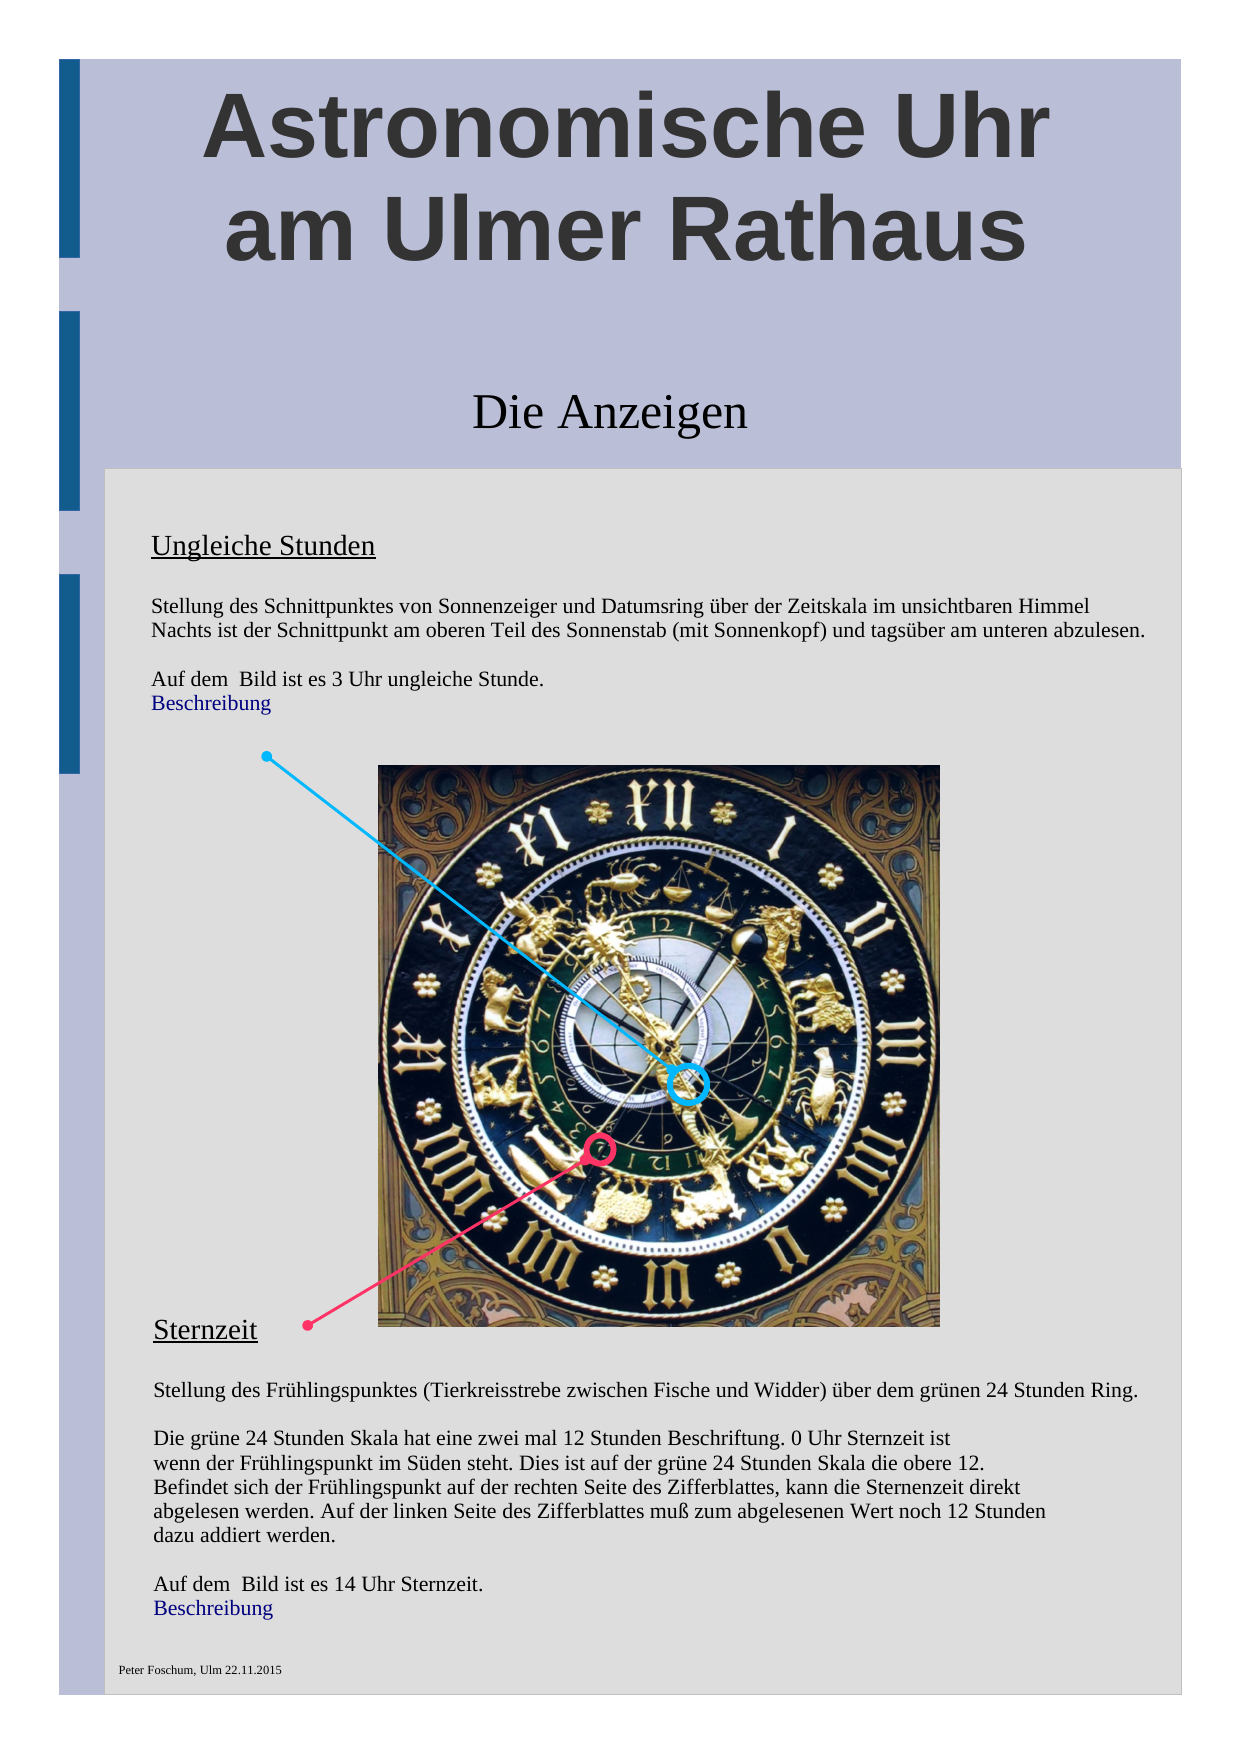

# Astronomische Uhr am Ulmer Rathaus
Die Anzeigen
Ungleiche Stunden
Stellung des Schnittpunktes von Sonnenzeiger und Datumsring über der Zeitskala im unsichtbaren Himmel
Nachts ist der Schnittpunkt am oberen Teil des Sonnenstab (mit Sonnenkopf) und tagsüber am unteren abzulesen.
Auf dem Bild ist es 3 Uhr ungleiche Stunde.
Beschreibung
Sternzeit
Stellung des Frühlingspunktes (Tierkreisstrebe zwischen Fische und Widder) über dem grünen 24 Stunden Ring.
Die grüne 24 Stunden Skala hat eine zwei mal 12 Stunden Beschriftung. 0 Uhr Sternzeit ist
wenn der Frühlingspunkt im Süden steht. Dies ist auf der grüne 24 Stunden Skala die obere 12.
Befindet sich der Frühlingspunkt auf der rechten Seite des Zifferblattes, kann die Sternenzeit direkt
abgelesen werden. Auf der linken Seite des Zifferblattes muß zum abgelesenen Wert noch 12 Stunden
dazu addiert werden.
Auf dem Bild ist es 14 Uhr Sternzeit.
Beschreibung
Peter Foschum, Ulm 22.11.2015